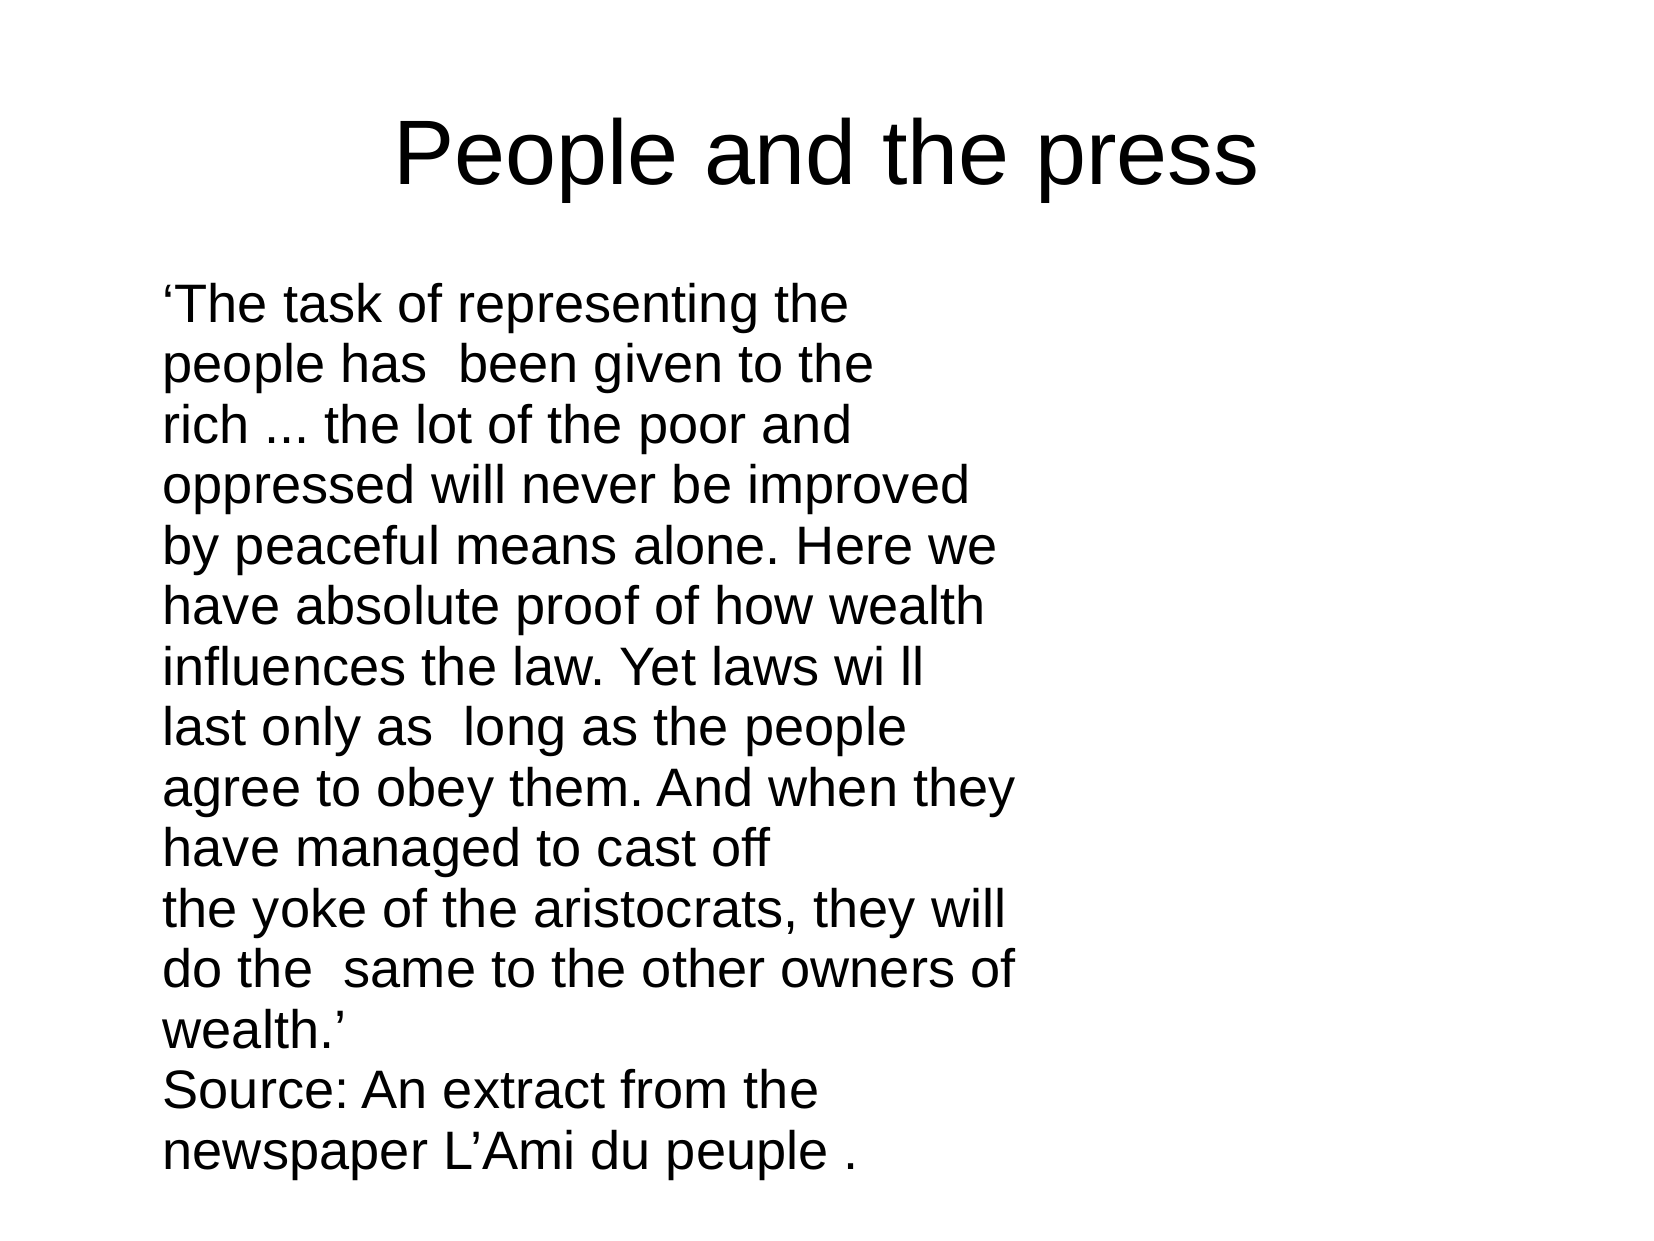

# People and the press
‘The task of representing the people has been given to the rich ... the lot of the poor and oppressed will never be improved by peaceful means alone. Here we have absolute proof of how wealth
influences the law. Yet laws wi ll last only as long as the people agree to obey them. And when they have managed to cast off
the yoke of the aristocrats, they will do the same to the other owners of wealth.’
Source: An extract from the
newspaper L’Ami du peuple .